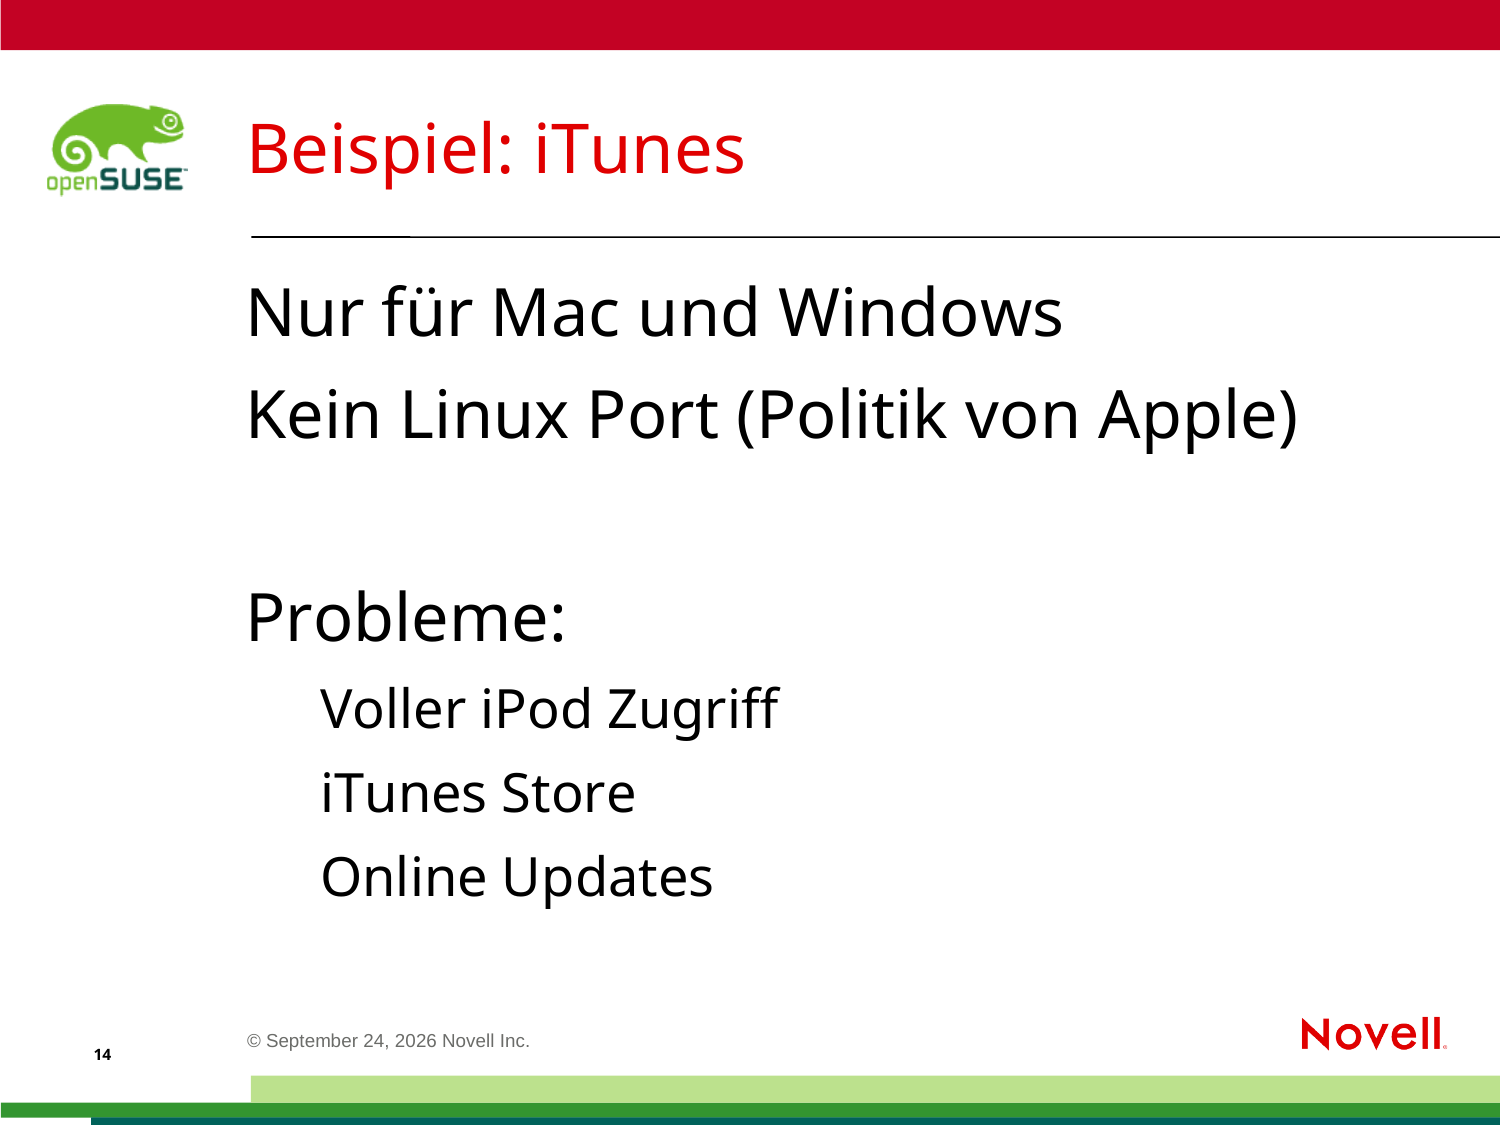

# Beispiel: iTunes
Nur für Mac und Windows
Kein Linux Port (Politik von Apple)
Probleme:
Voller iPod Zugriff
iTunes Store
Online Updates